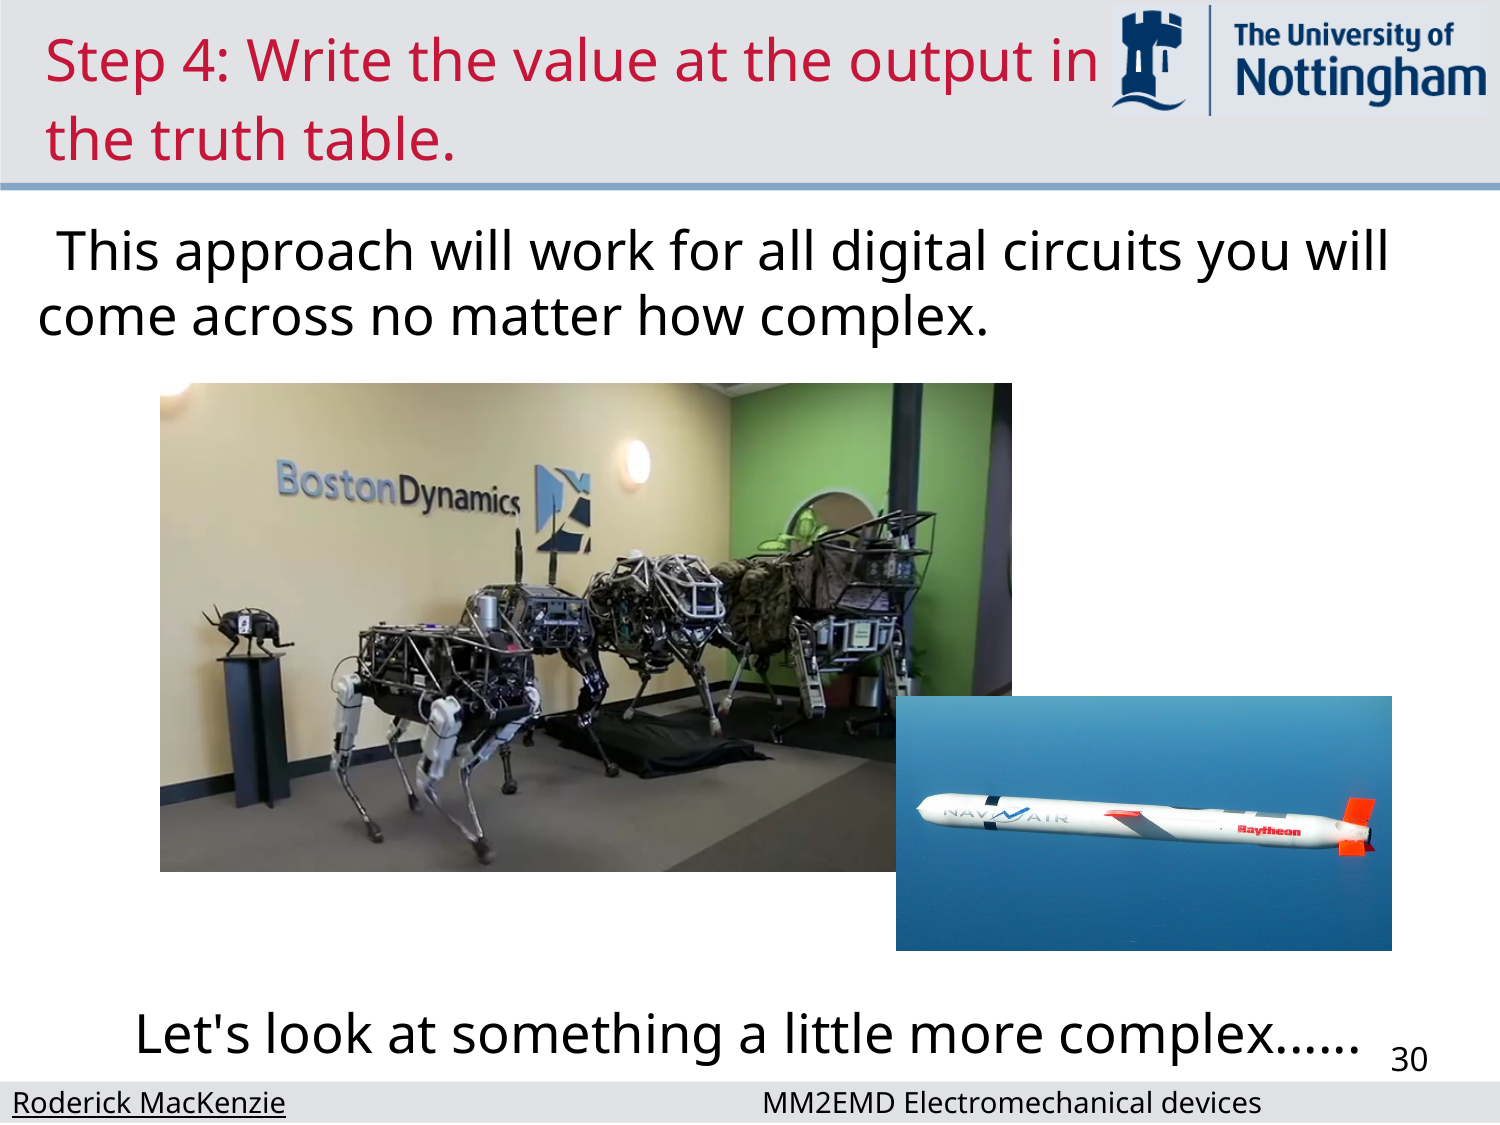

# Step 4: Write the value at the output in the truth table.
This approach will work for all digital circuits you will come across no matter how complex.
Let's look at something a little more complex......